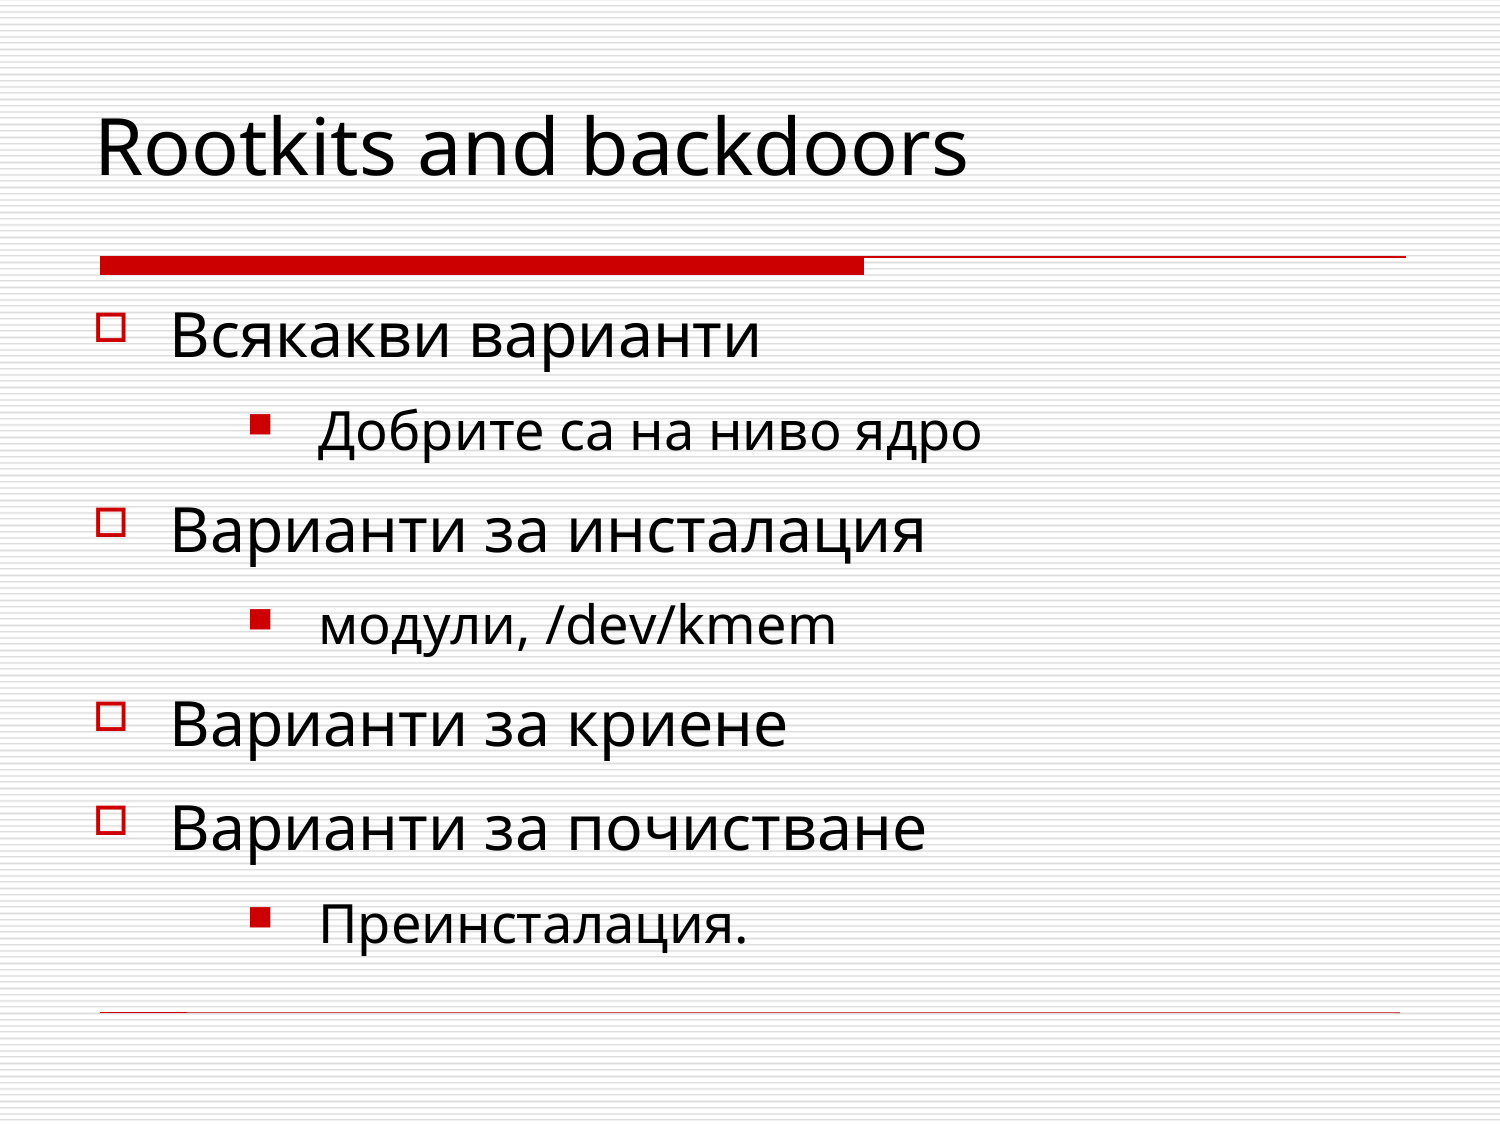

# Rootkits and backdoors
Всякакви варианти
Добрите са на ниво ядро
Варианти за инсталация
модули, /dev/kmem
Варианти за криене
Варианти за почистване
Преинсталация.